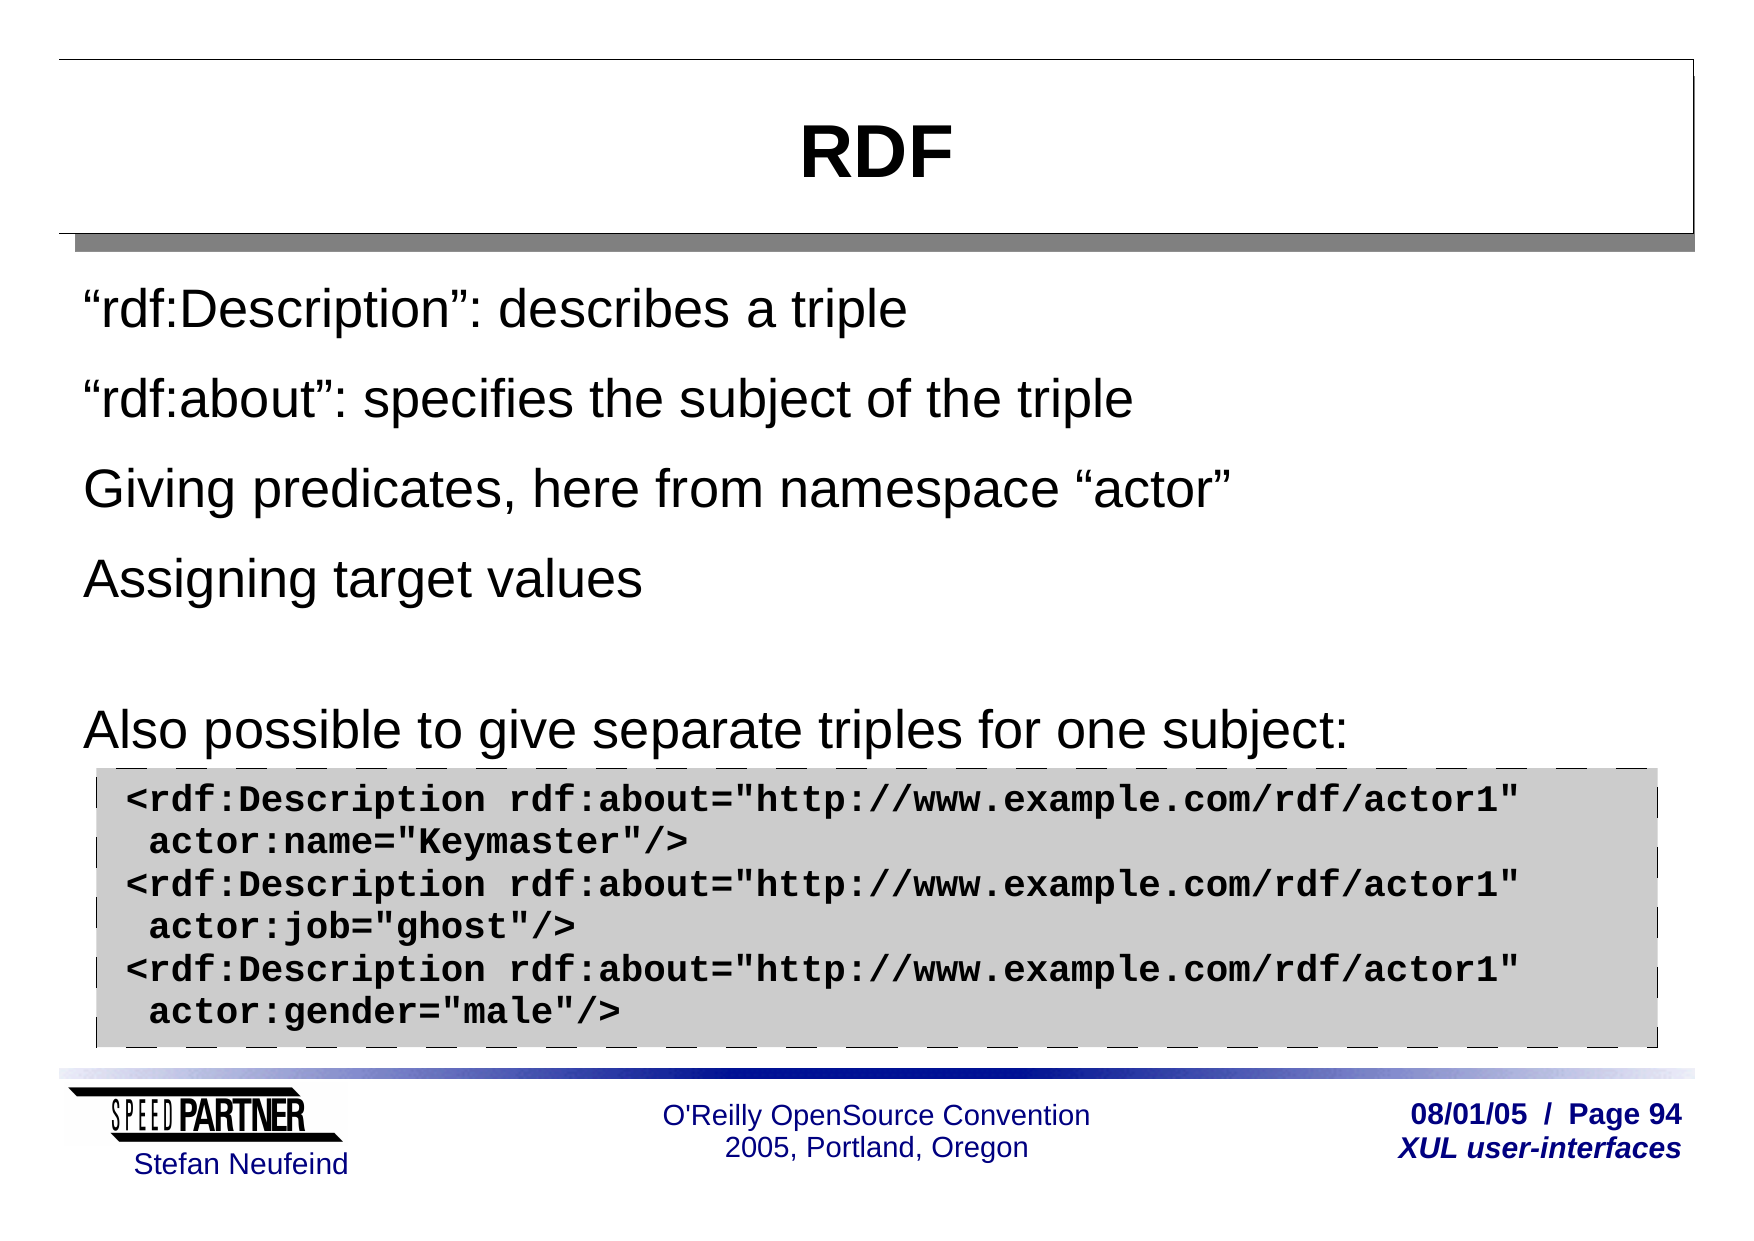

# RDF
“rdf:Description”: describes a triple
“rdf:about”: specifies the subject of the triple
Giving predicates, here from namespace “actor”
Assigning target values
Also possible to give separate triples for one subject:
<rdf:Description rdf:about="http://www.example.com/rdf/actor1"
 actor:name="Keymaster"/>
<rdf:Description rdf:about="http://www.example.com/rdf/actor1"
 actor:job="ghost"/>
<rdf:Description rdf:about="http://www.example.com/rdf/actor1"
 actor:gender="male"/>